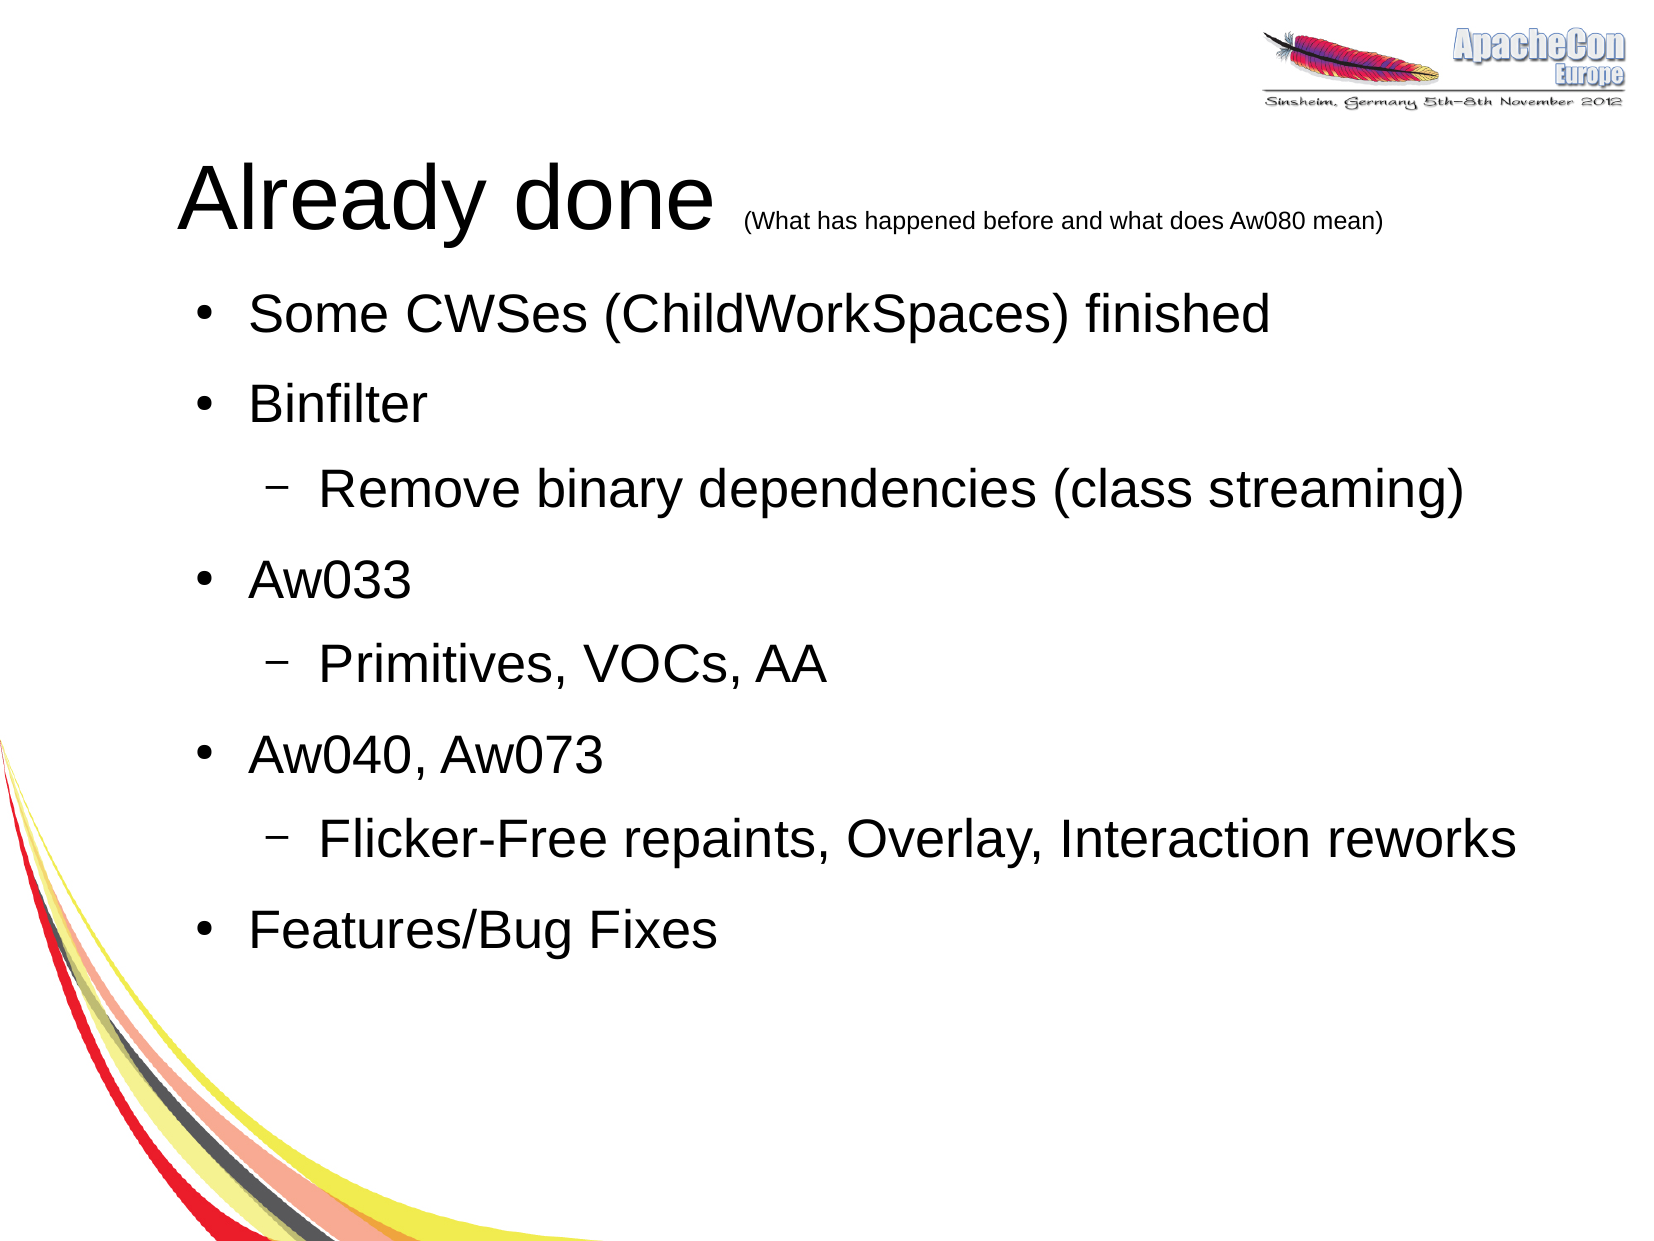

# Already done (What has happened before and what does Aw080 mean)
Some CWSes (ChildWorkSpaces) finished
Binfilter
Remove binary dependencies (class streaming)
Aw033
Primitives, VOCs, AA
Aw040, Aw073
Flicker-Free repaints, Overlay, Interaction reworks
Features/Bug Fixes